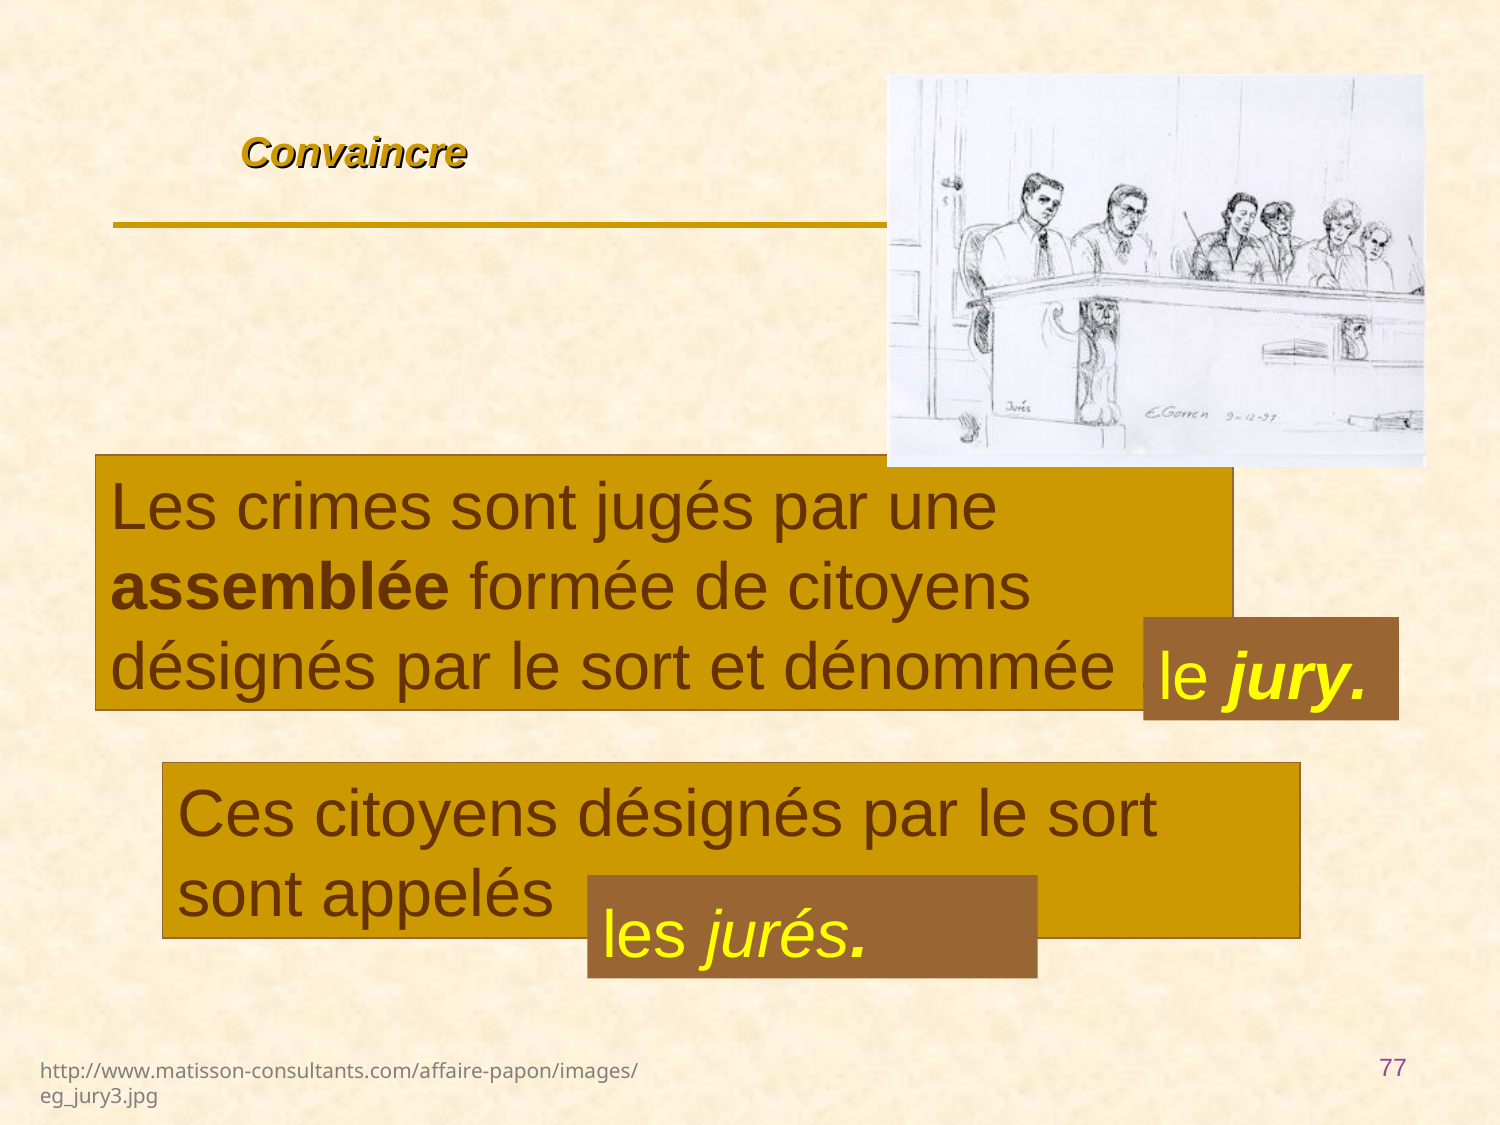

Convaincre
Les crimes sont jugés par une assemblée formée de citoyens désignés par le sort et dénommée …
le jury.
Ces citoyens désignés par le sort sont appelés …
les jurés.
77
http://www.matisson-consultants.com/affaire-papon/images/eg_jury3.jpg